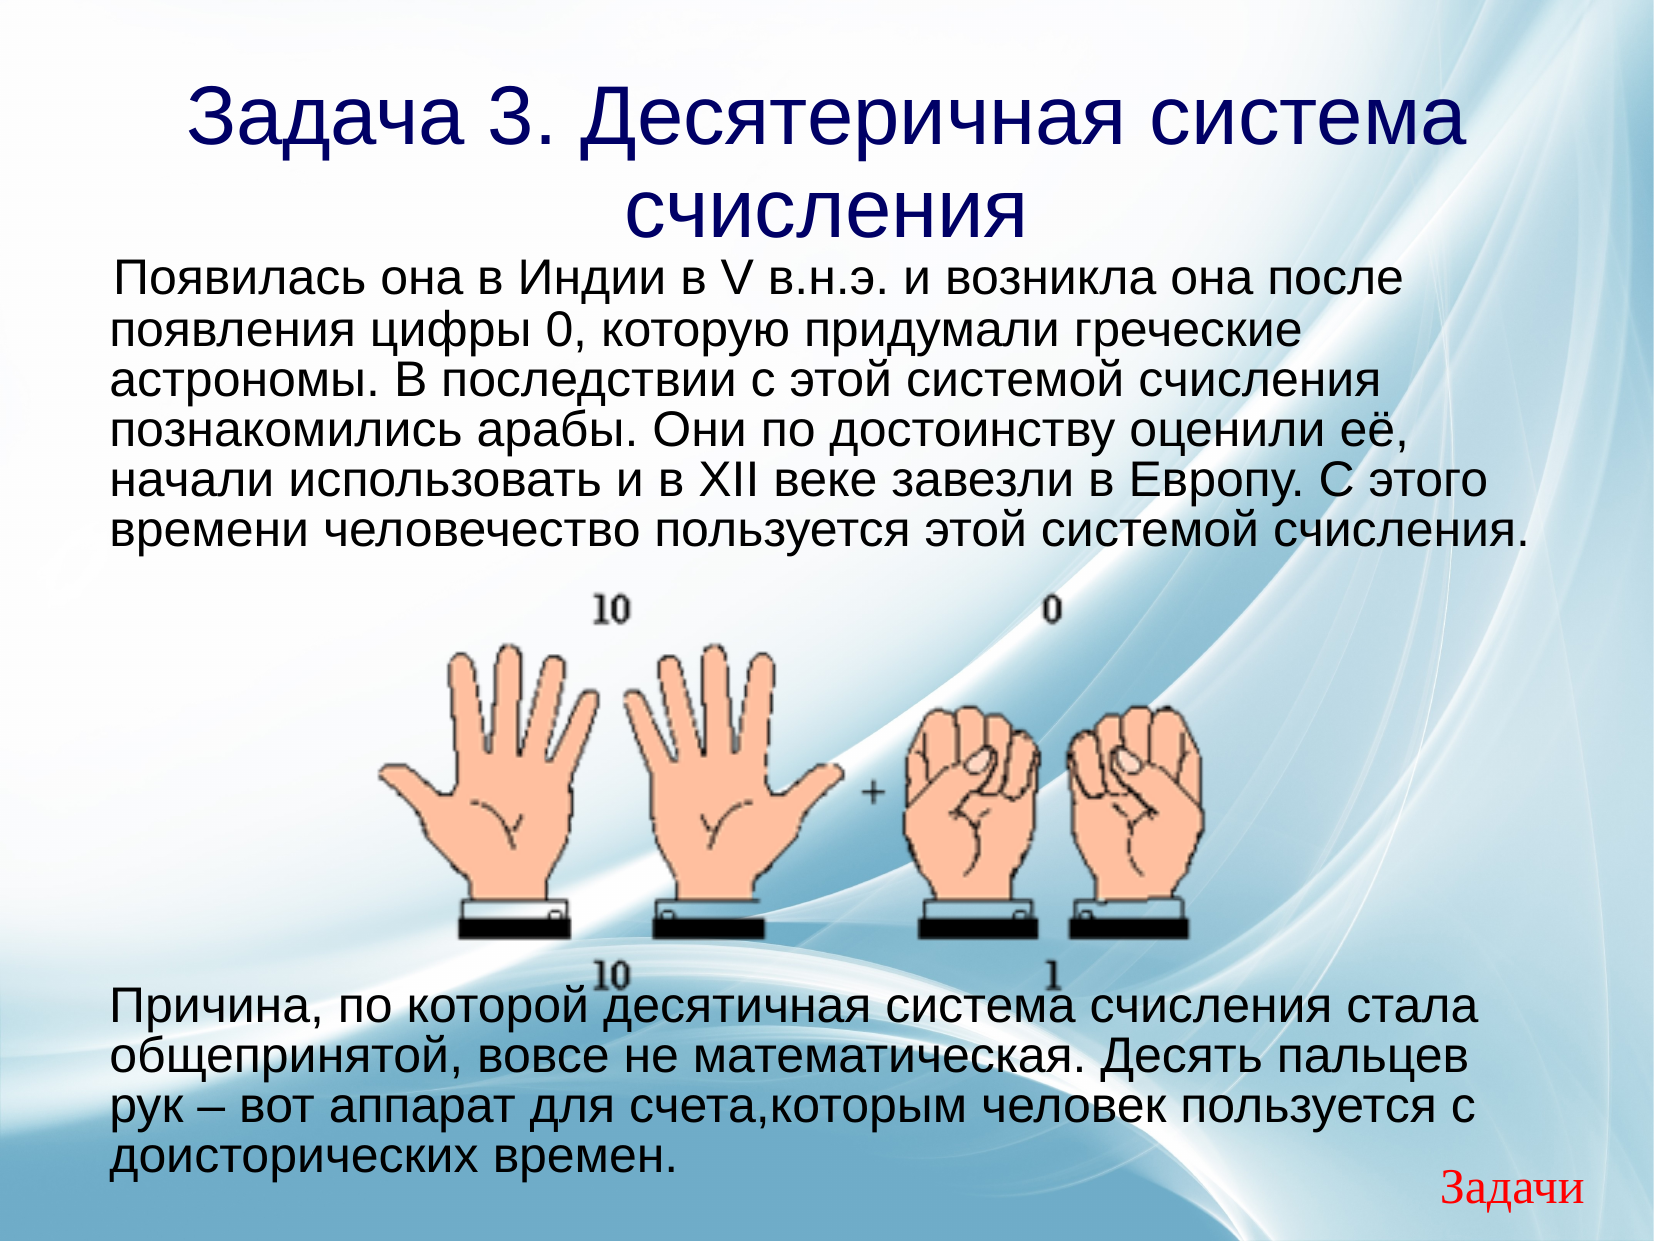

# Задача 3. Десятеричная система счисления
 Появилась она в Индии в V в.н.э. и возникла она после появления цифры 0, которую придумали греческие астрономы. В последствии с этой системой счисления познакомились арабы. Они по достоинству оценили её, начали использовать и в ХII веке завезли в Европу. С этого времени человечество пользуется этой системой счисления.
 Причина, по которой десятичная система счисления стала общепринятой, вовсе не математическая. Десять пальцев рук – вот аппарат для счета,которым человек пользуется с доисторических времен.
Задачи